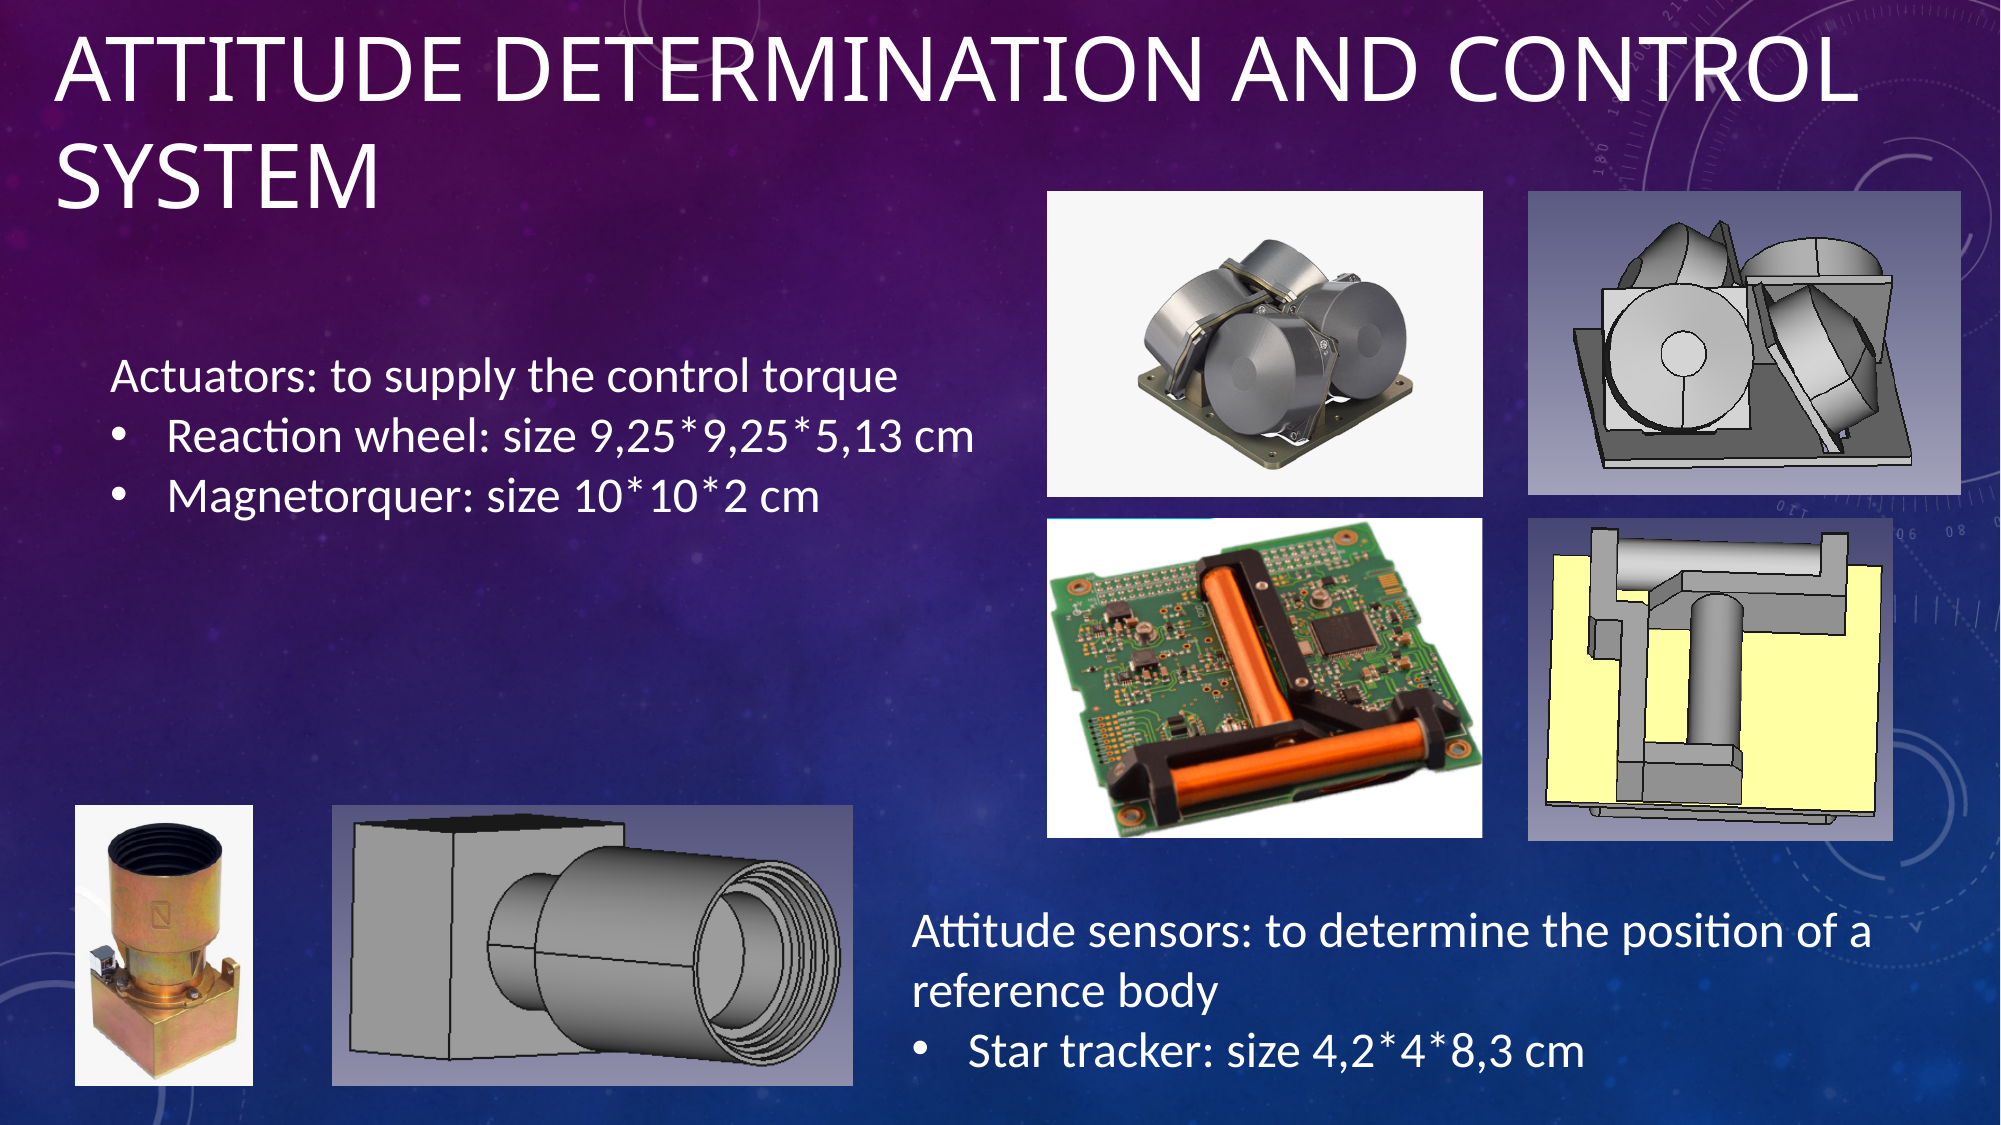

# Attitude determination and control system
Actuators: to supply the control torque
Reaction wheel: size 9,25*9,25*5,13 cm
Magnetorquer: size 10*10*2 cm
Attitude sensors: to determine the position of a reference body
Star tracker: size 4,2*4*8,3 cm